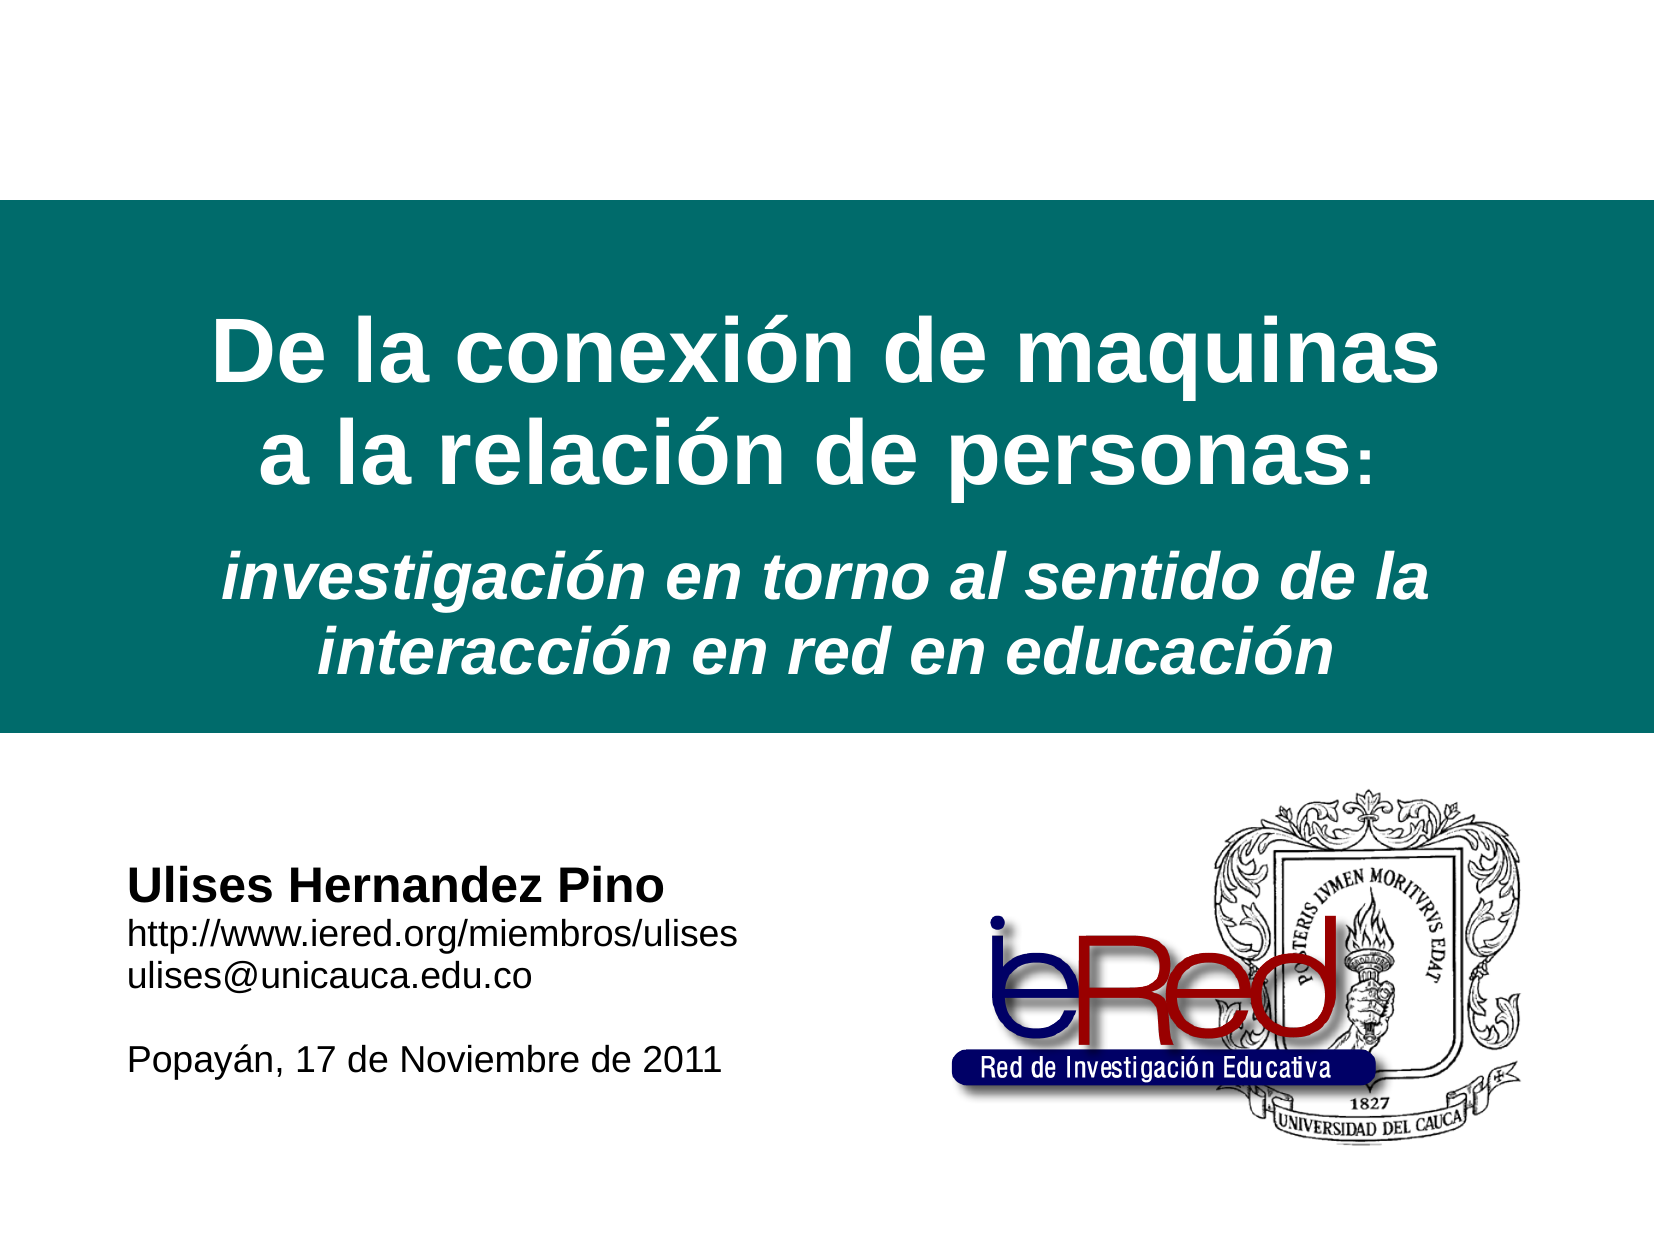

# De la conexión de maquinas a la relación de personas:
investigación en torno al sentido de la interacción en red en educación
Ulises Hernandez Pino
http://www.iered.org/miembros/ulises
ulises@unicauca.edu.co
Popayán, 17 de Noviembre de 2011